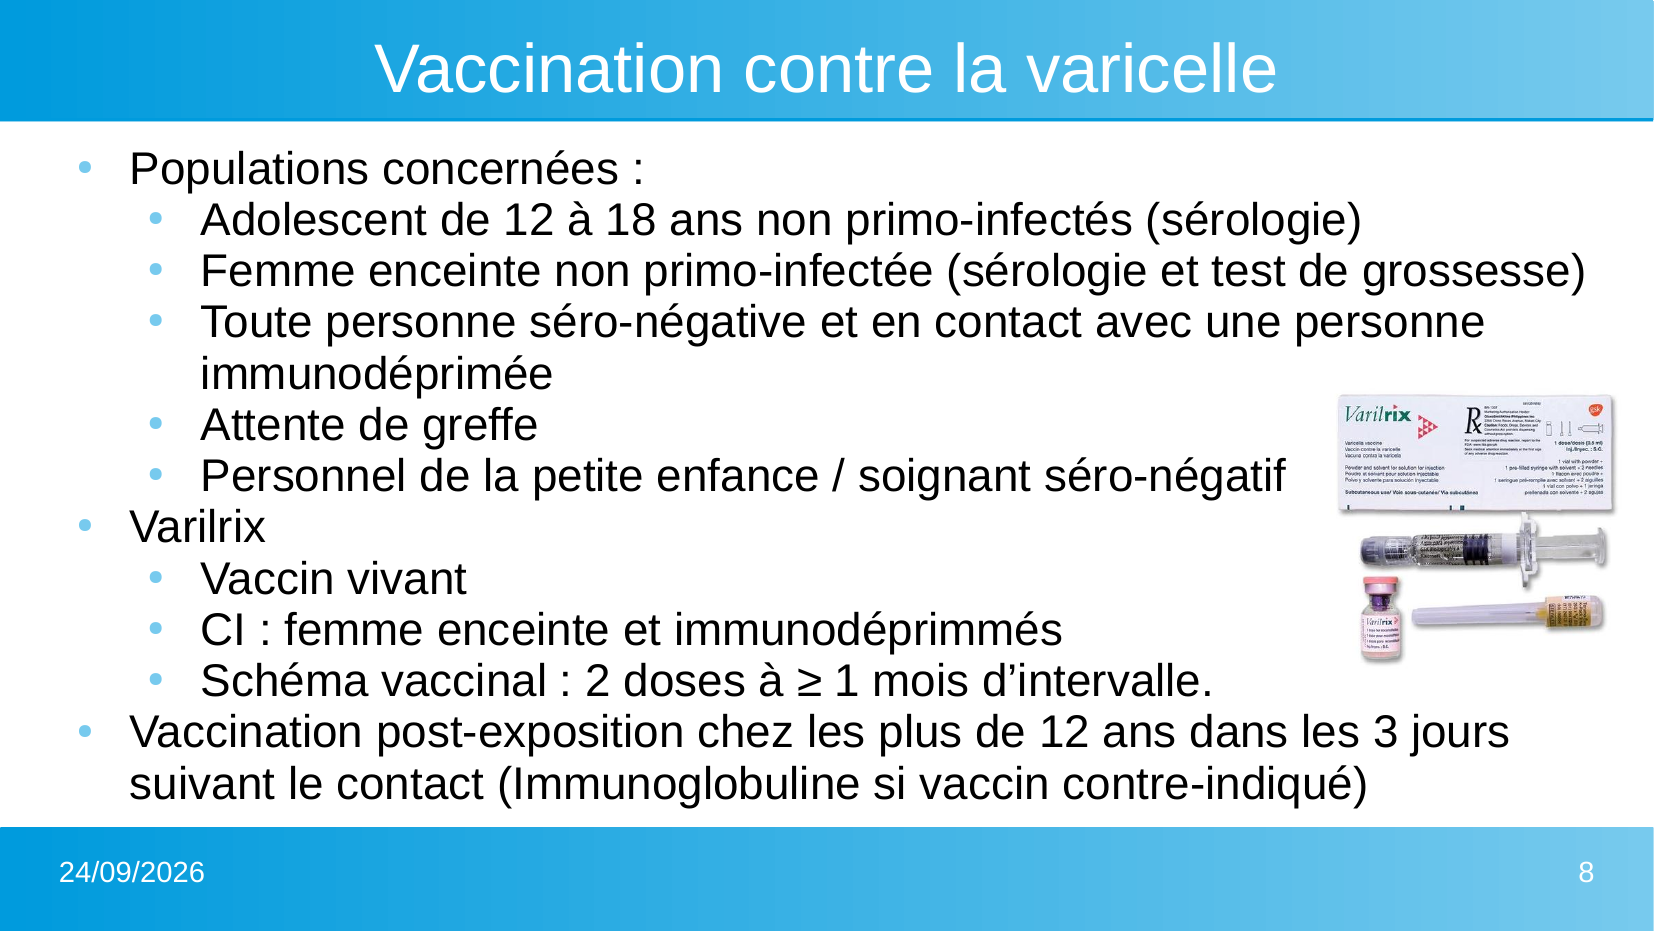

# Vaccination contre la varicelle
Populations concernées :
Adolescent de 12 à 18 ans non primo-infectés (sérologie)
Femme enceinte non primo-infectée (sérologie et test de grossesse)
Toute personne séro-négative et en contact avec une personne immunodéprimée
Attente de greffe
Personnel de la petite enfance / soignant séro-négatif
Varilrix
Vaccin vivant
CI : femme enceinte et immunodéprimmés
Schéma vaccinal : 2 doses à ≥ 1 mois d’intervalle.
Vaccination post-exposition chez les plus de 12 ans dans les 3 jours suivant le contact (Immunoglobuline si vaccin contre-indiqué)
8